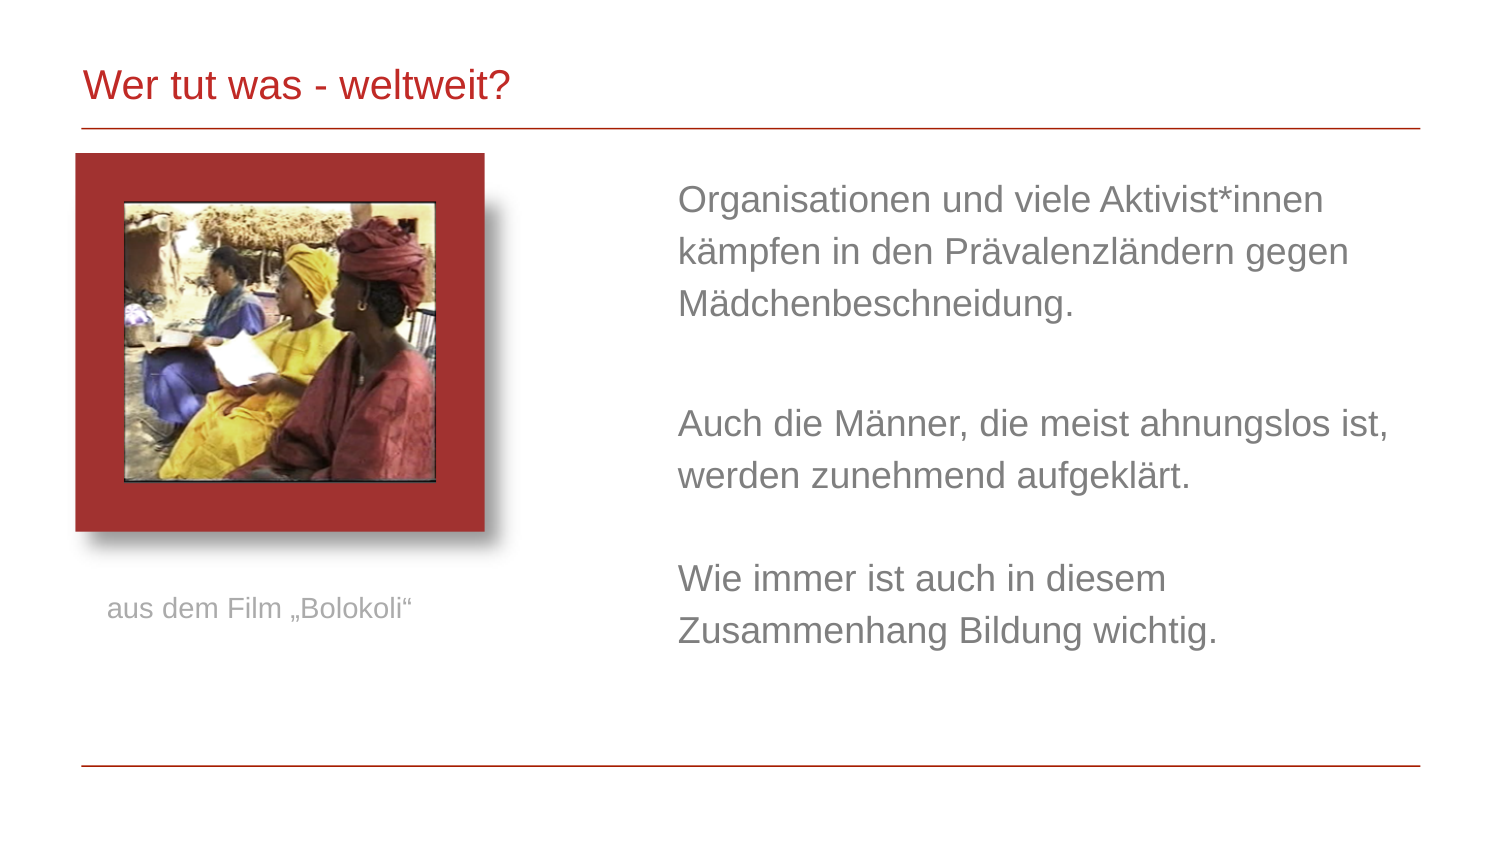

Wer tut was - weltweit?
Organisationen und viele Aktivist*innen kämpfen in den Prävalenzländern gegen Mädchenbeschneidung.
Auch die Männer, die meist ahnungslos ist, werden zunehmend aufgeklärt.
Wie immer ist auch in diesem Zusammenhang Bildung wichtig.
aus dem Film „Bolokoli“